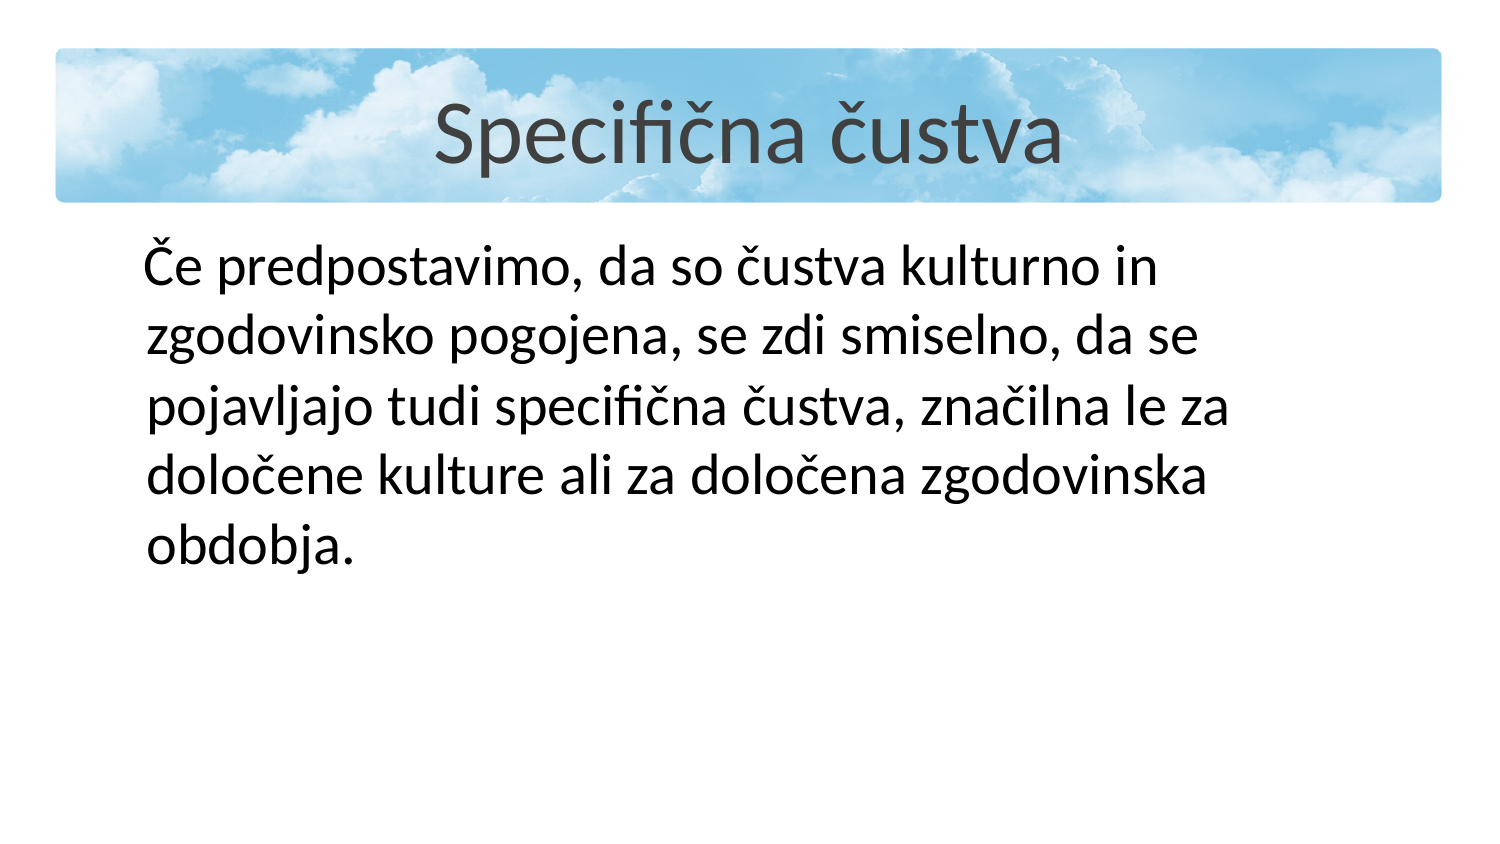

# Specifična čustva
 Če predpostavimo, da so čustva kulturno in zgodovinsko pogojena, se zdi smiselno, da se pojavljajo tudi specifična čustva, značilna le za določene kulture ali za določena zgodovinska obdobja.